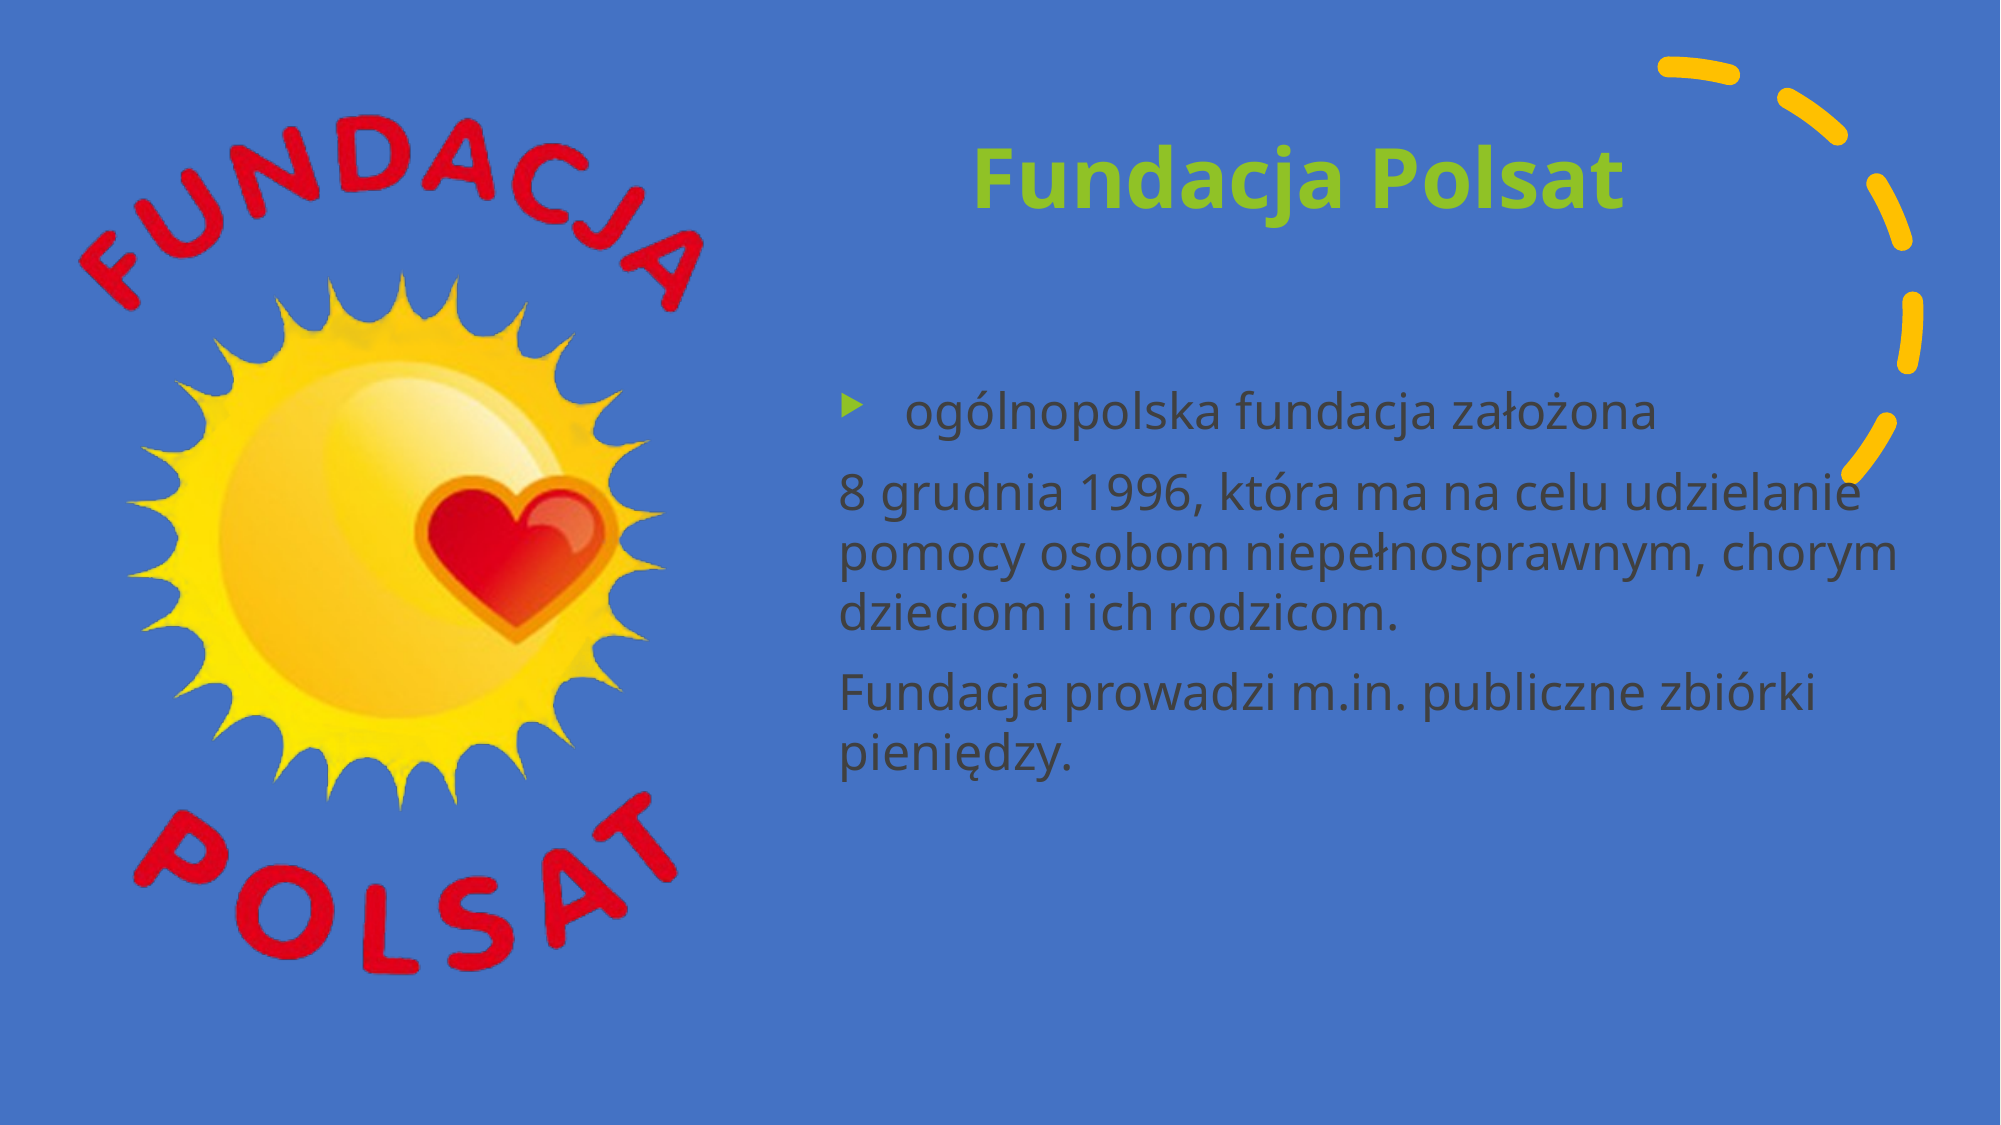

# Fundacja Polsat
 ogólnopolska fundacja założona
8 grudnia 1996, która ma na celu udzielanie pomocy osobom niepełnosprawnym, chorym dzieciom i ich rodzicom.
Fundacja prowadzi m.in. publiczne zbiórki pieniędzy.